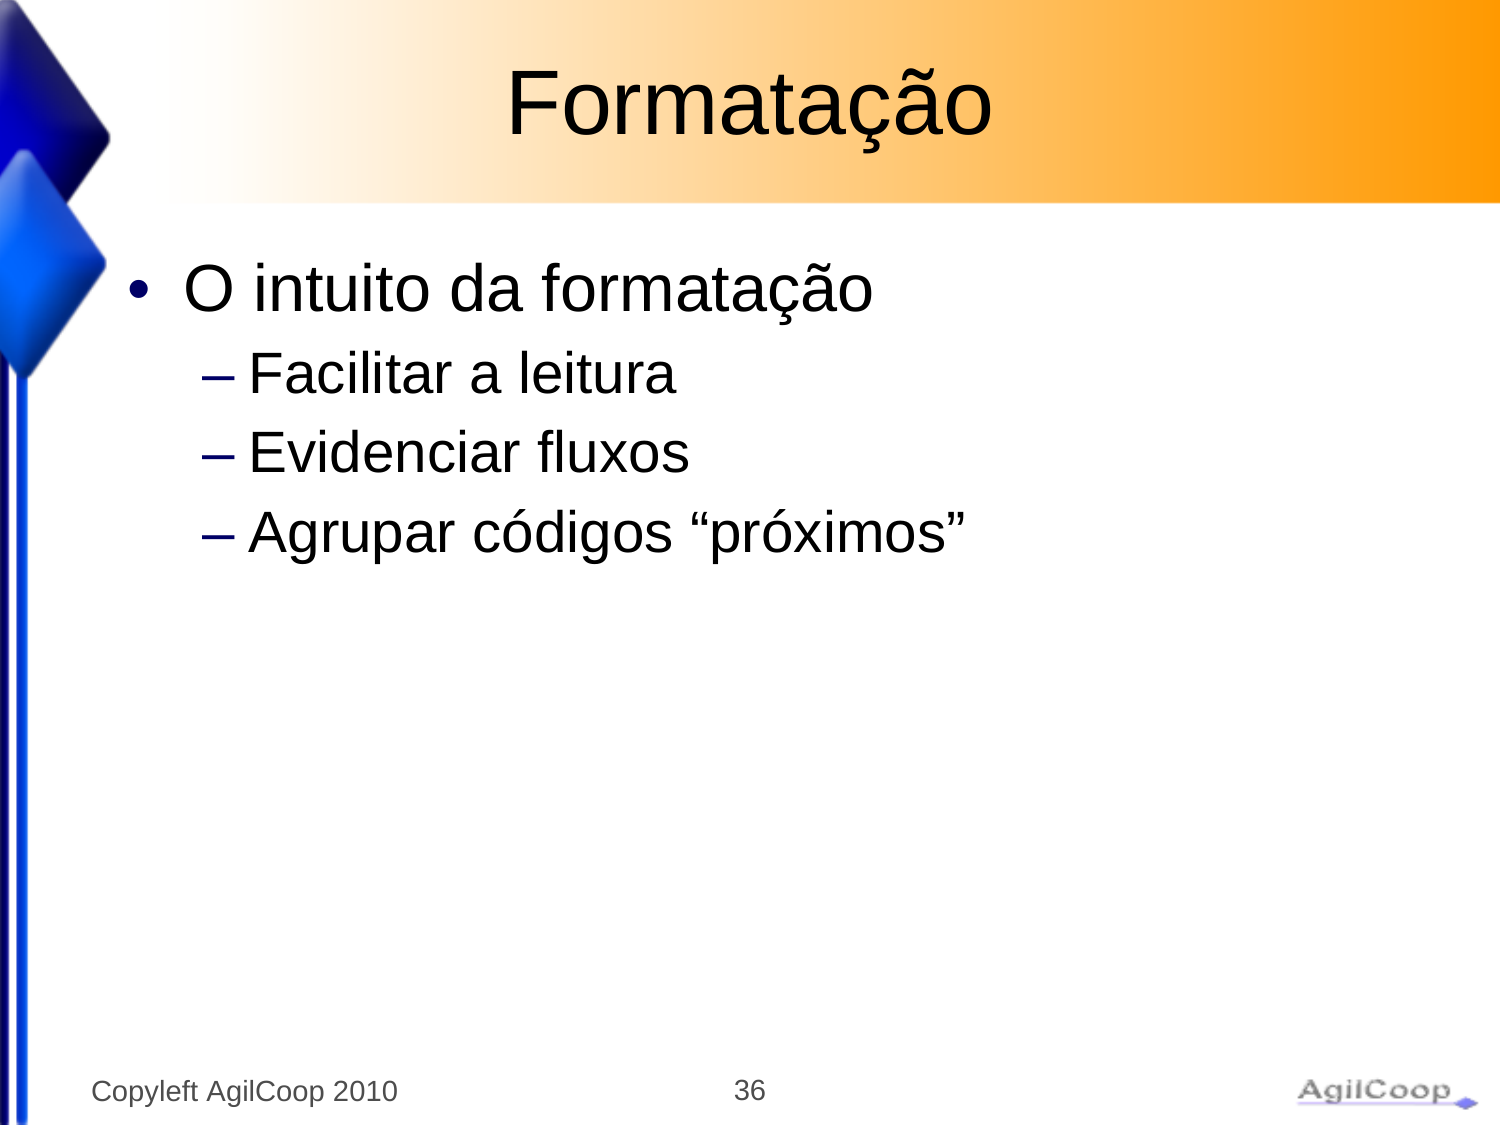

# Formatação
O intuito da formatação
Facilitar a leitura
Evidenciar fluxos
Agrupar códigos “próximos”
Copyleft AgilCoop 2010
36